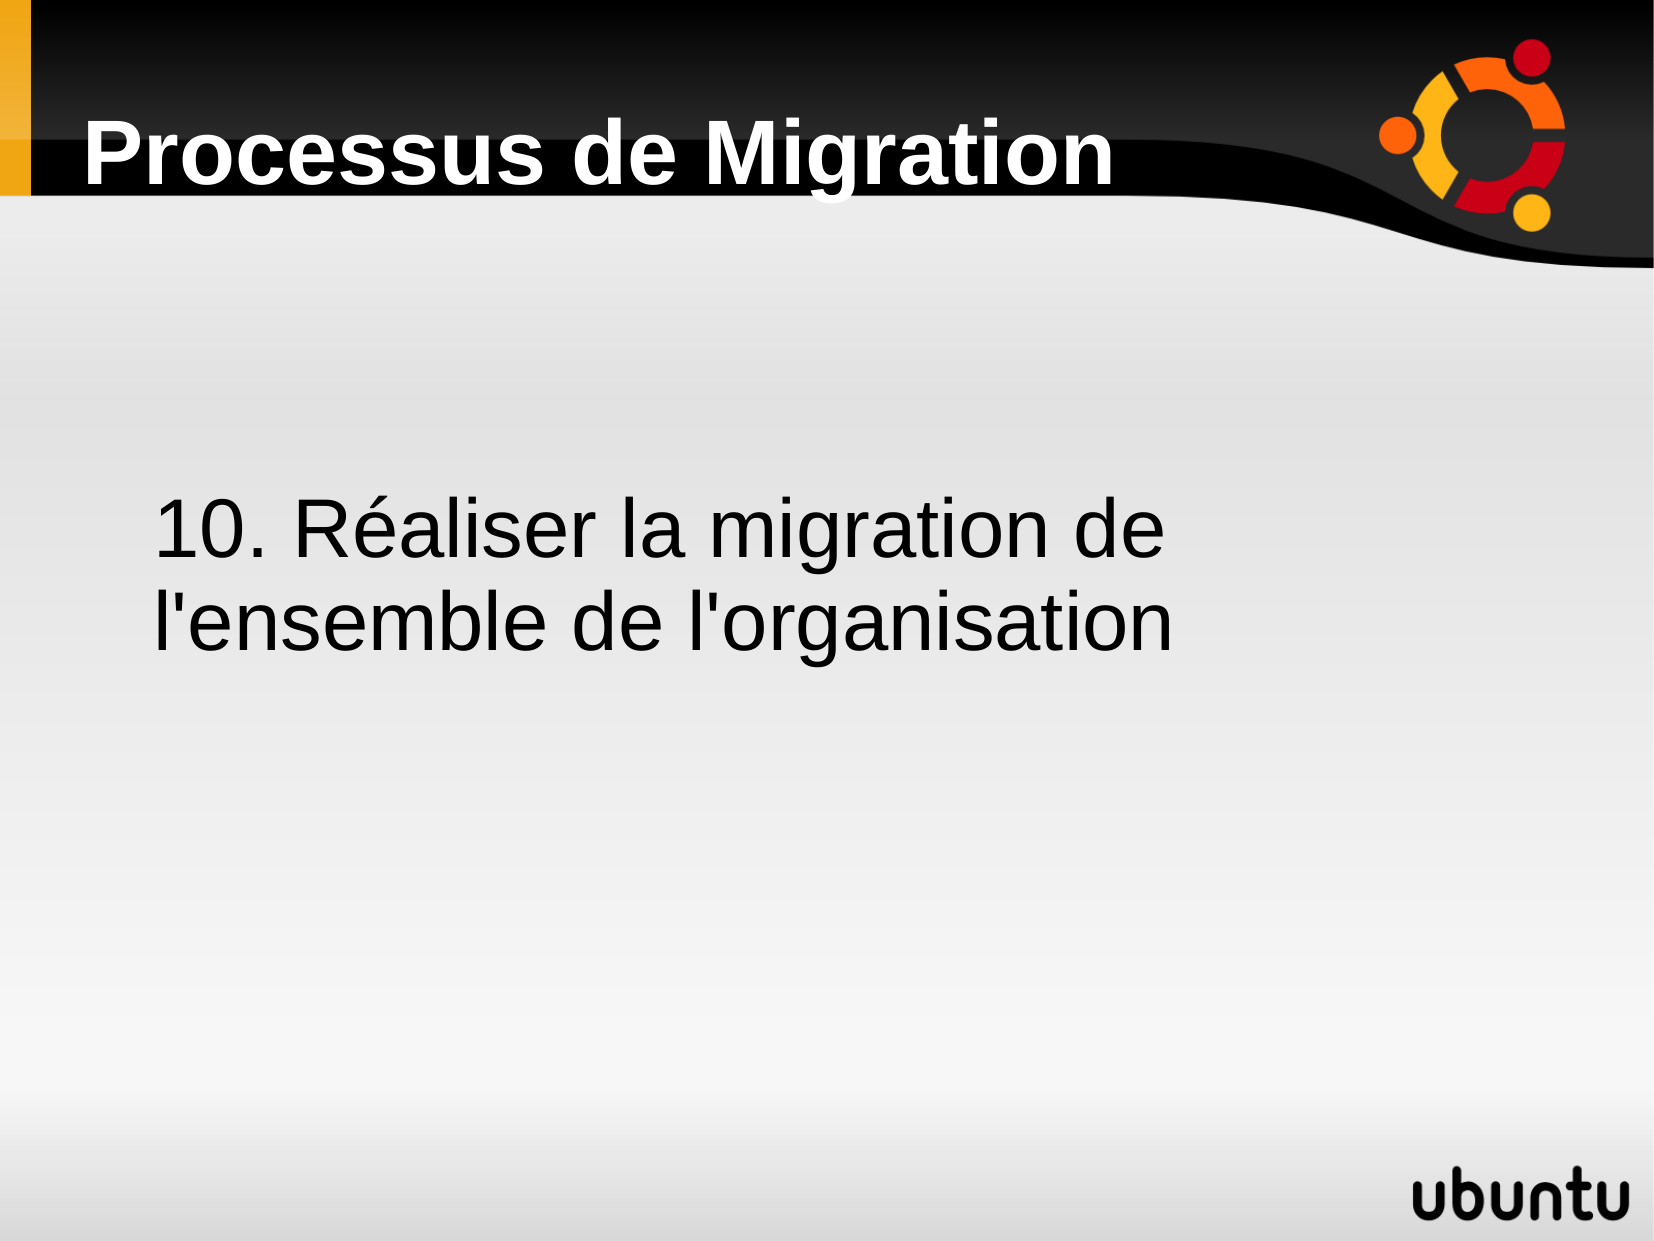

# Processus de Migration
10. Réaliser la migration de l'ensemble de l'organisation